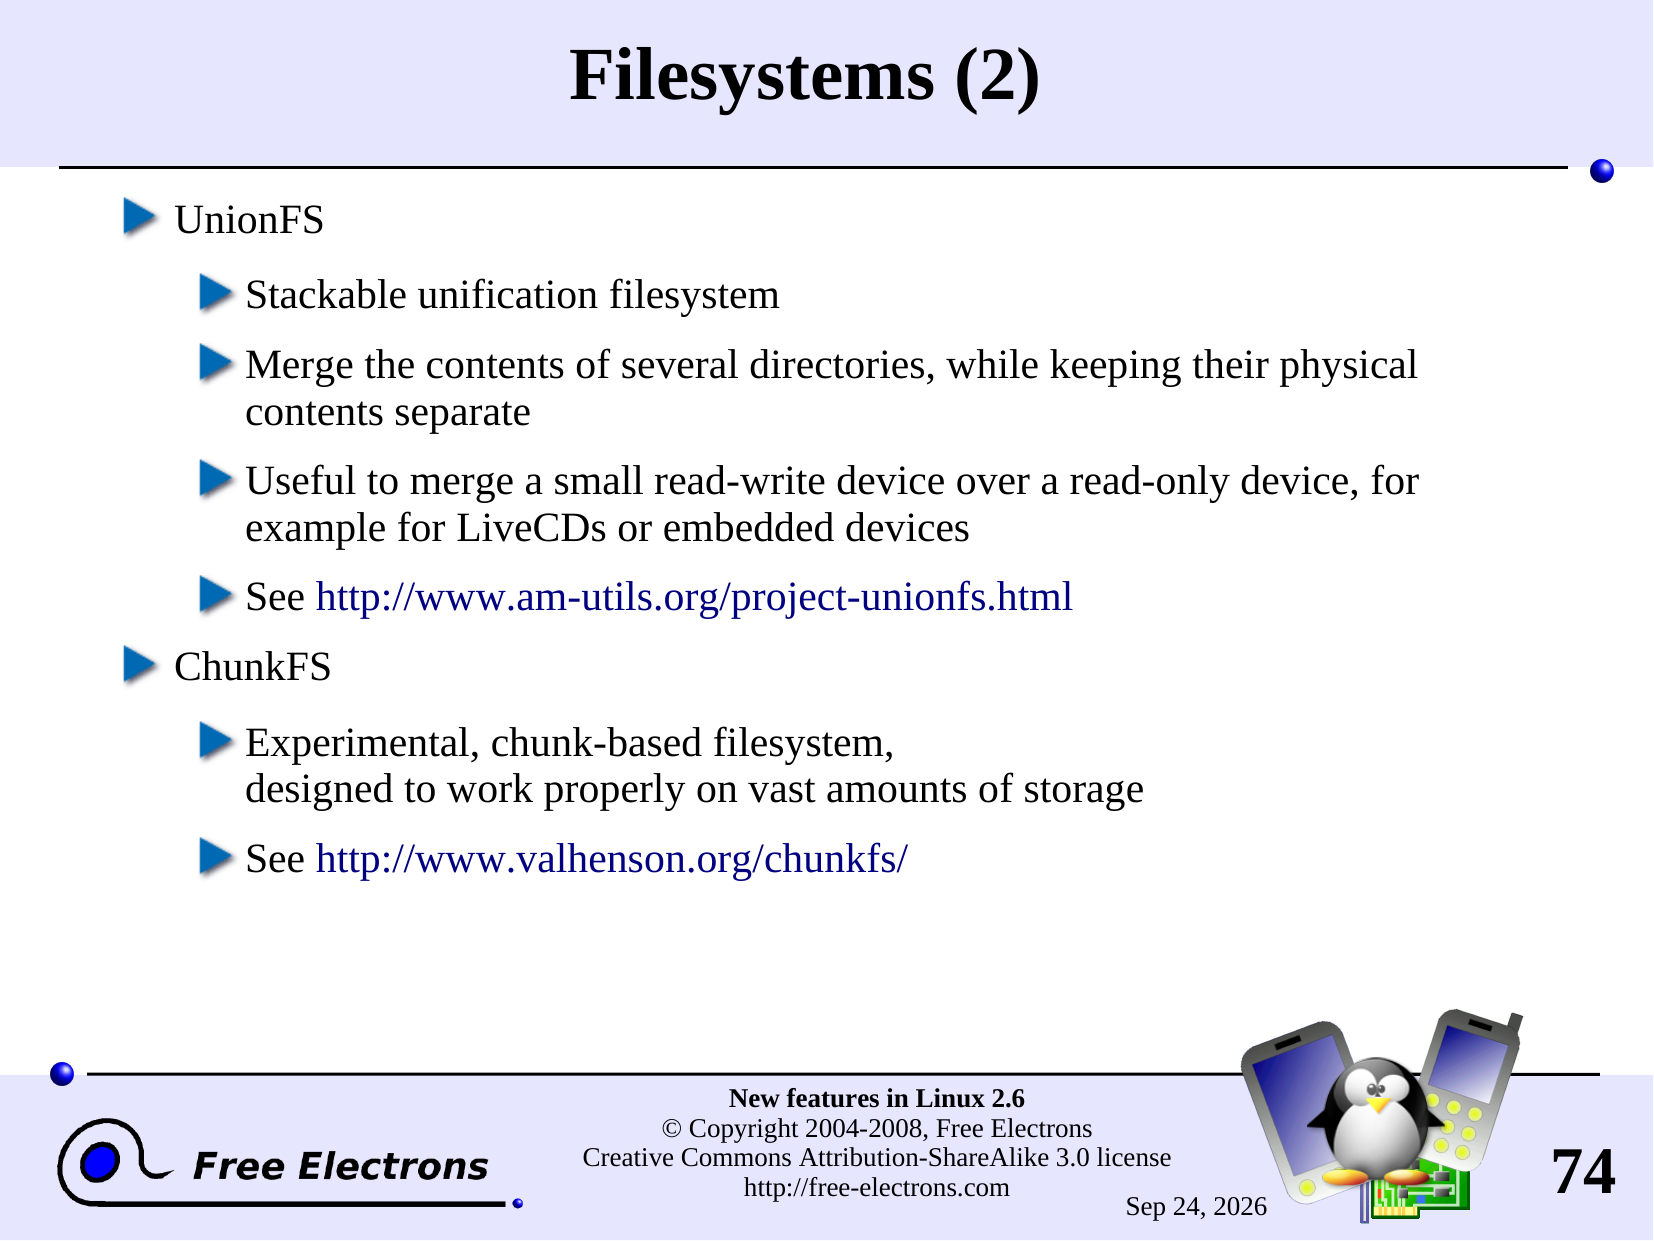

# Filesystems (2)
UnionFS
Stackable unification filesystem
Merge the contents of several directories, while keeping their physical contents separate
Useful to merge a small read-write device over a read-only device, for example for LiveCDs or embedded devices
See http://www.am-utils.org/project-unionfs.html
ChunkFS
Experimental, chunk-based filesystem,
designed to work properly on vast amounts of storage
See http://www.valhenson.org/chunkfs/